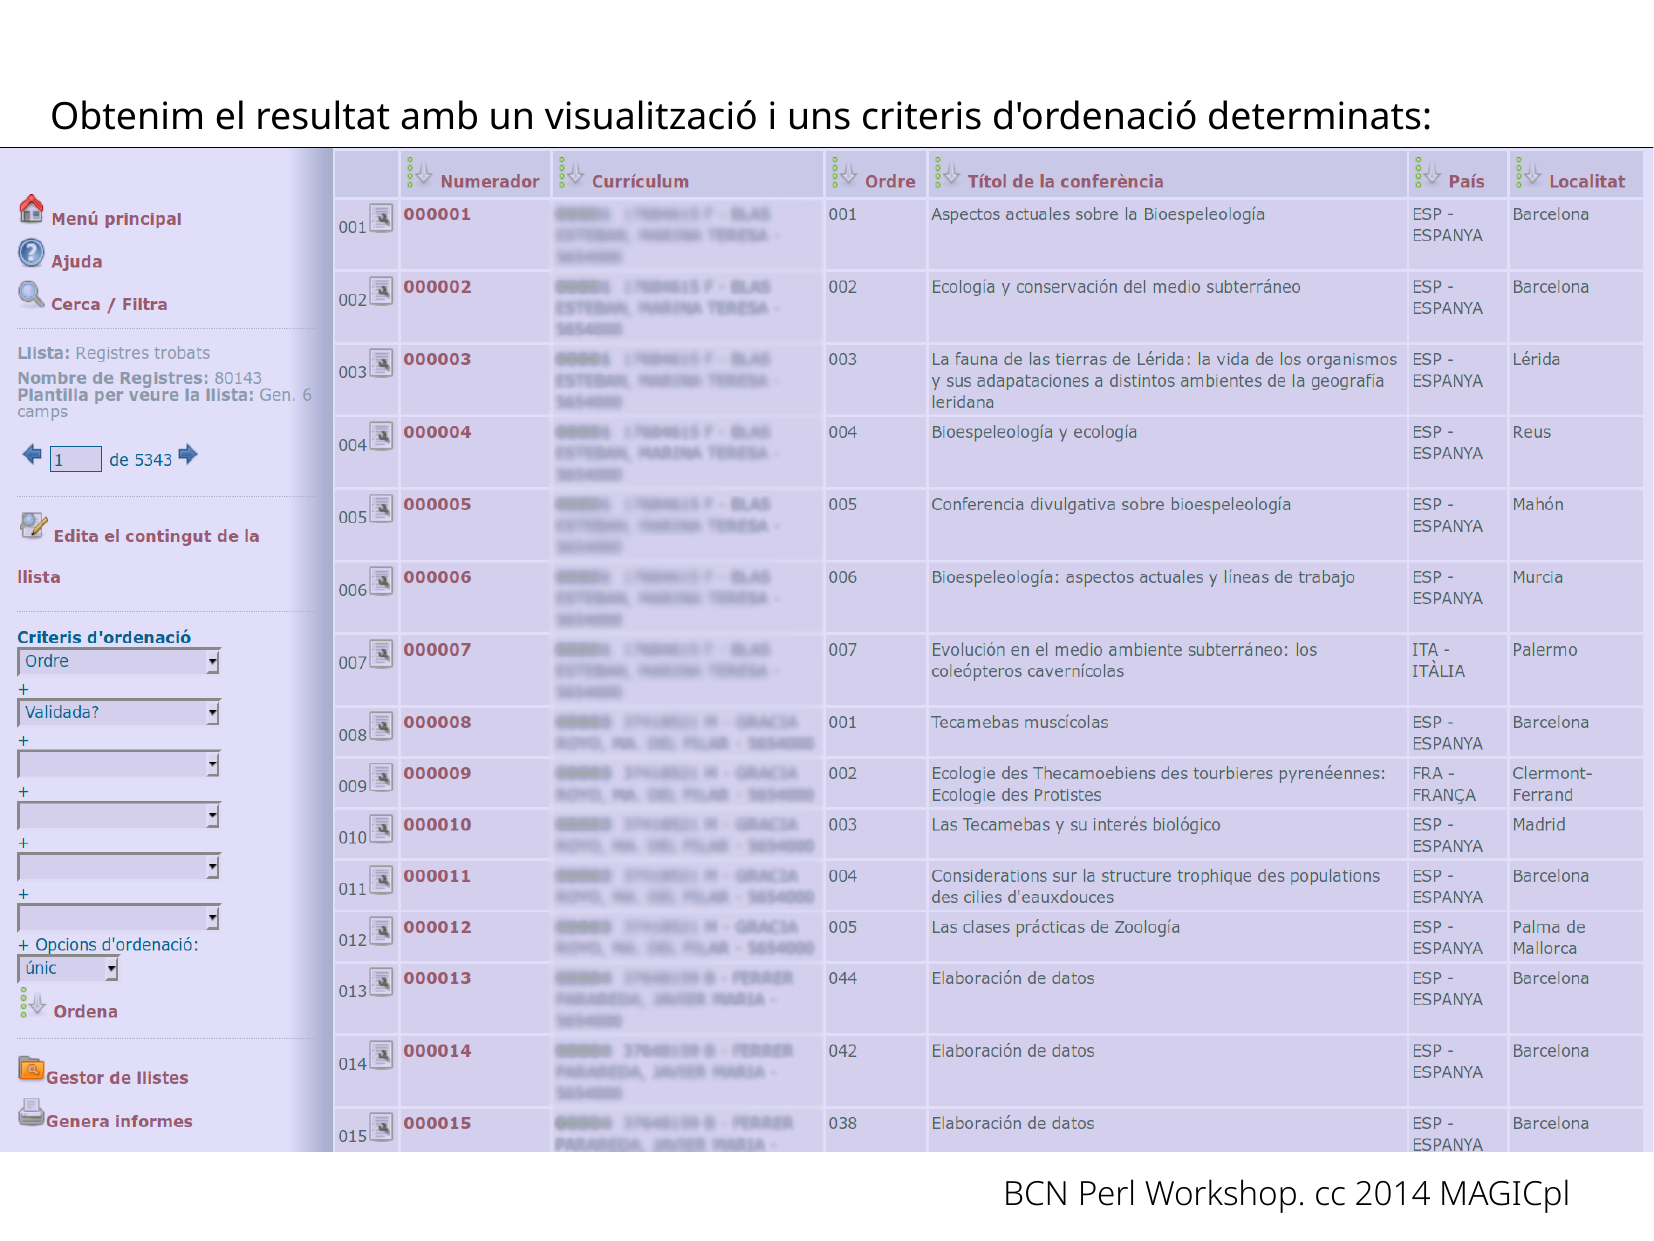

Obtenim el resultat amb un visualització i uns criteris d'ordenació determinats:
# BCN Perl Workshop. cc 2014 MAGICpl